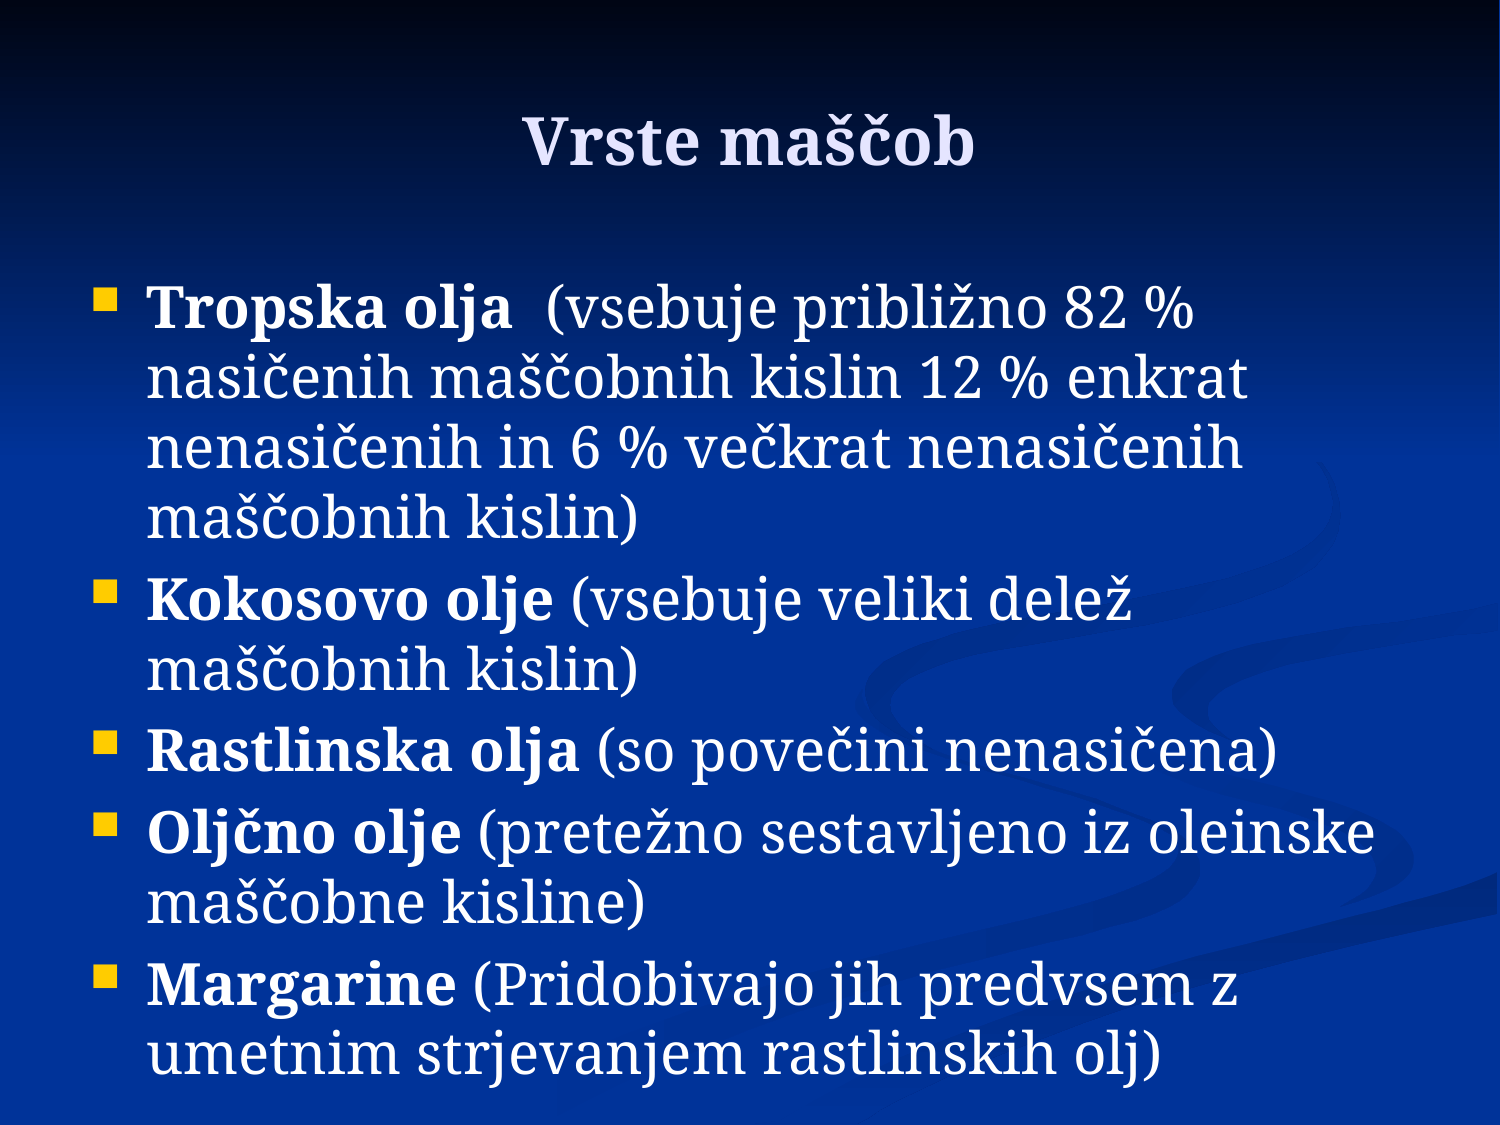

# Vrste maščob
Tropska olja (vsebuje približno 82 % nasičenih maščobnih kislin 12 % enkrat nenasičenih in 6 % večkrat nenasičenih maščobnih kislin)
Kokosovo olje (vsebuje veliki delež maščobnih kislin)
Rastlinska olja (so povečini nenasičena)
Oljčno olje (pretežno sestavljeno iz oleinske maščobne kisline)
Margarine (Pridobivajo jih predvsem z umetnim strjevanjem rastlinskih olj)